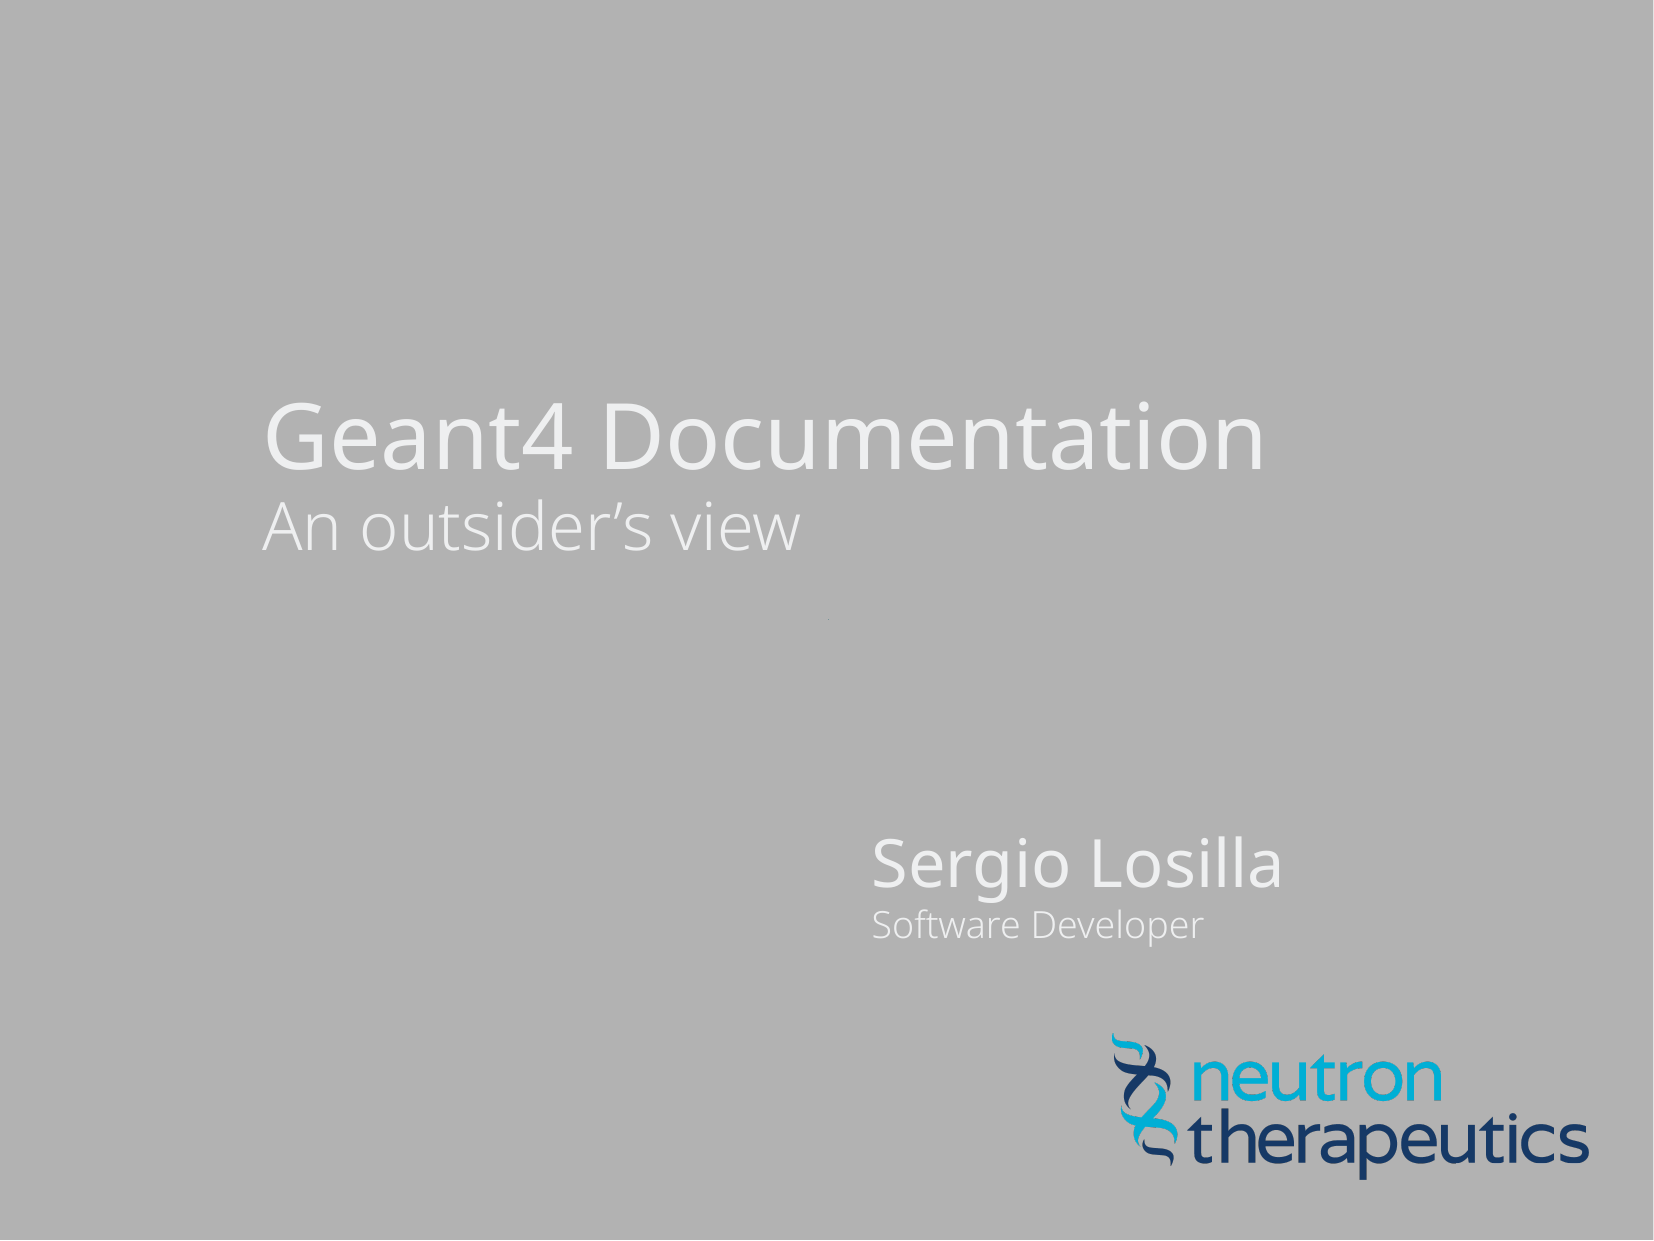

# Geant4 Documentation
An outsider’s view
Sergio Losilla
Software Developer